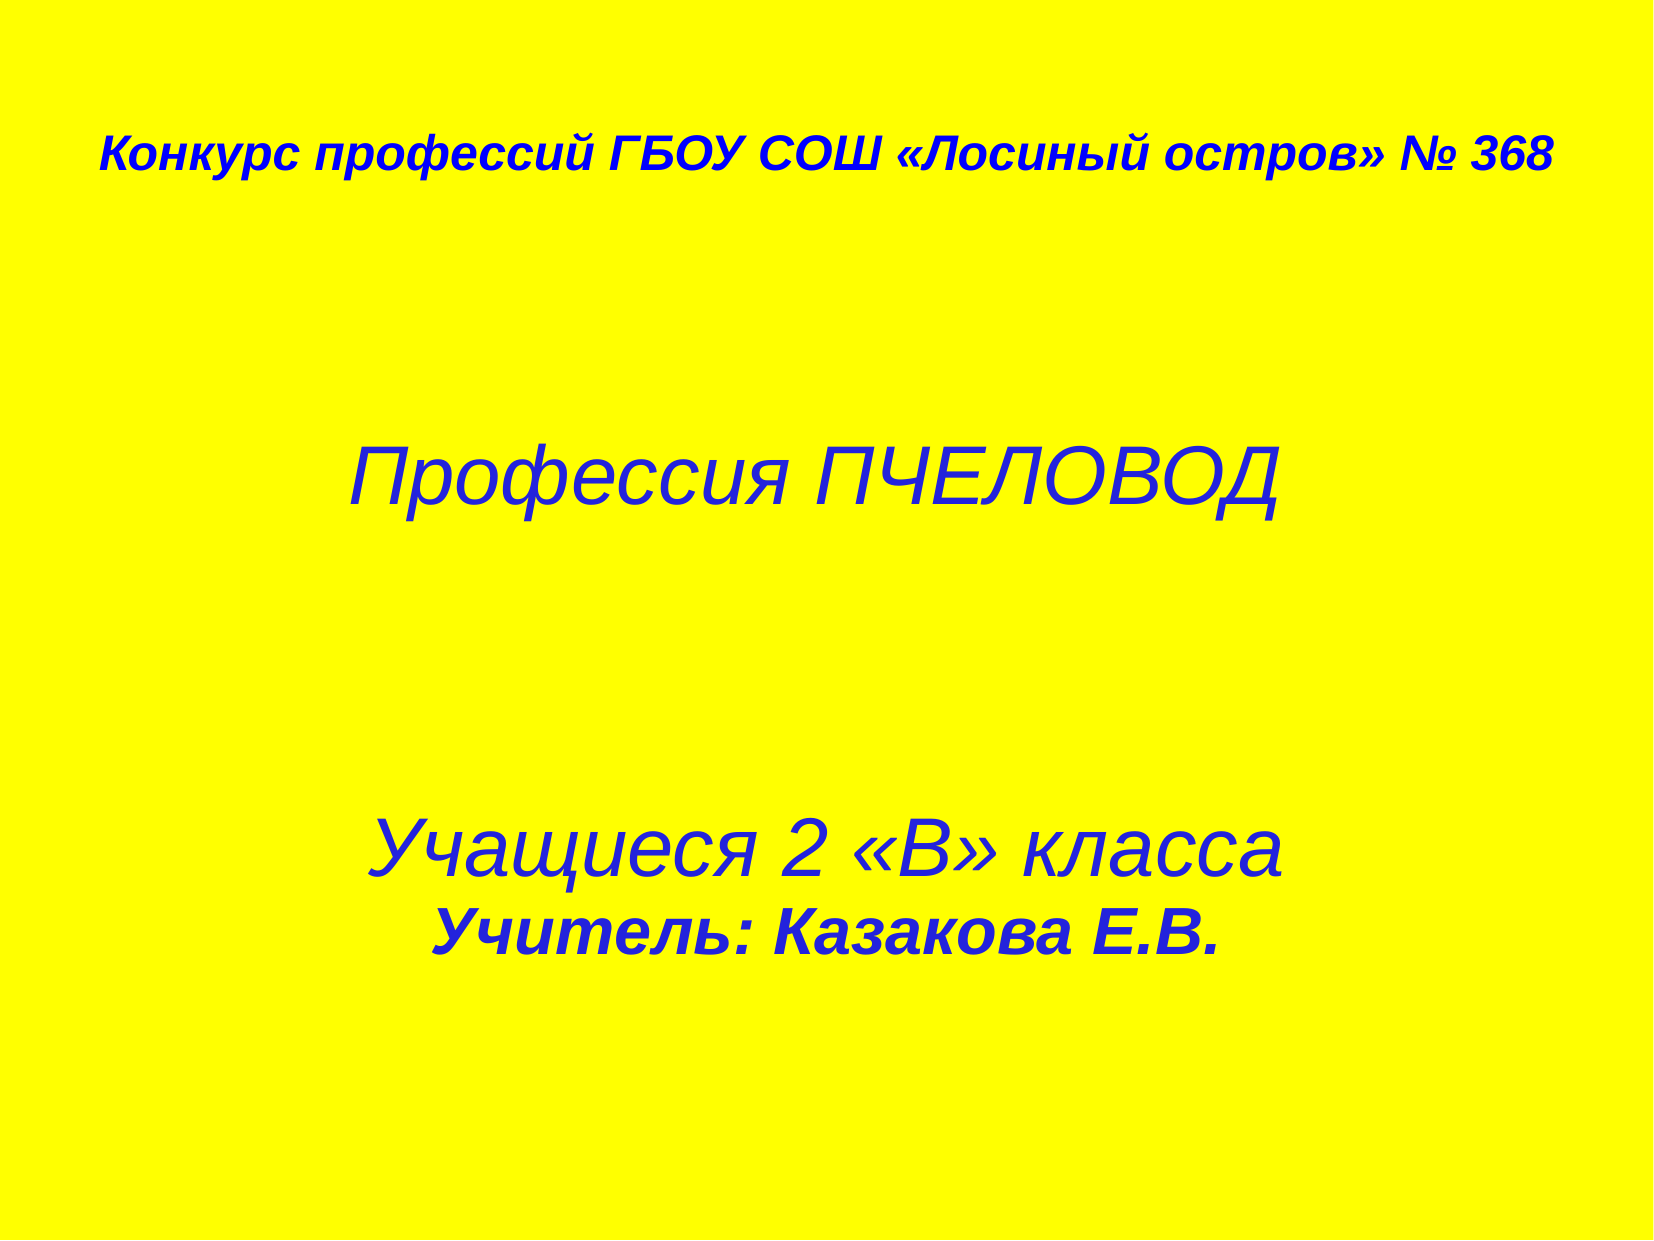

# Конкурс профессий ГБОУ СОШ «Лосиный остров» № 368
Профессия ПЧЕЛОВОД
Учащиеся 2 «В» класса
Учитель: Казакова Е.В.